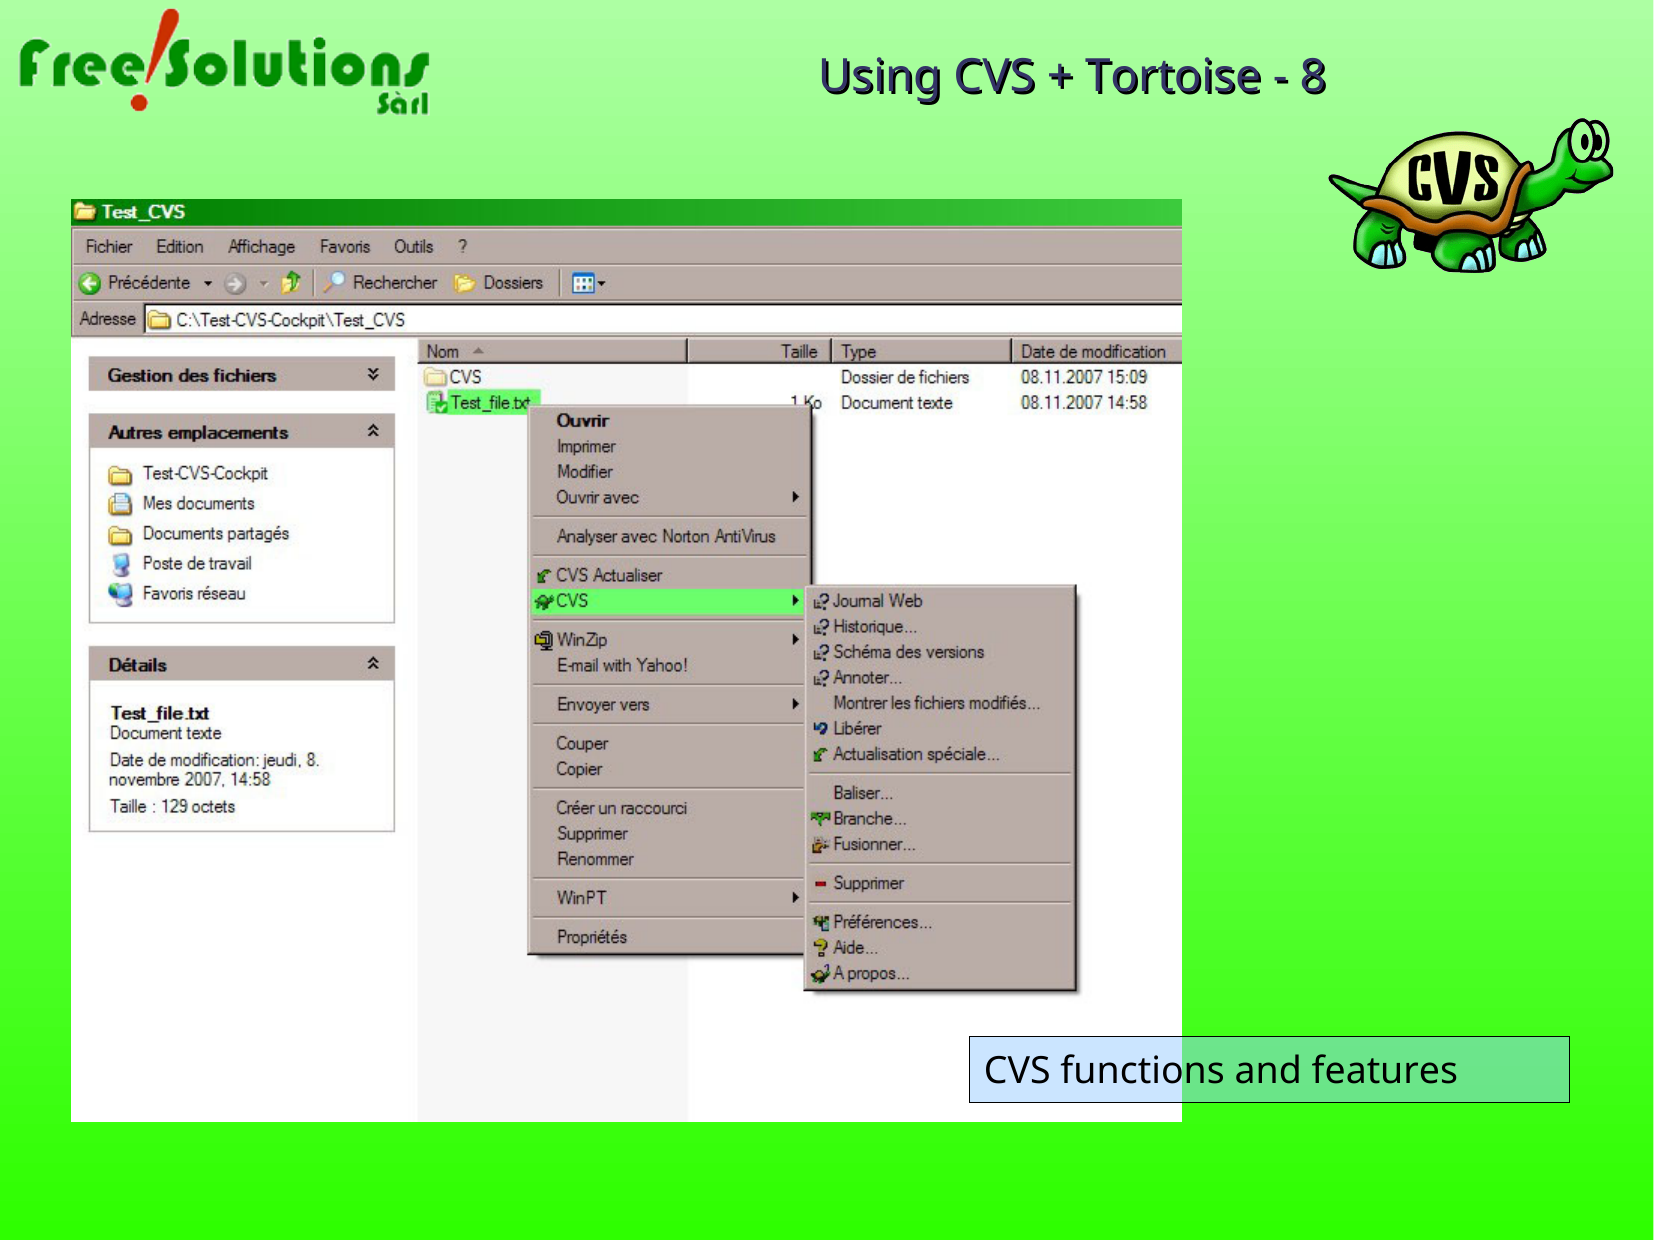

Using CVS + Tortoise - 8
CVS functions and features